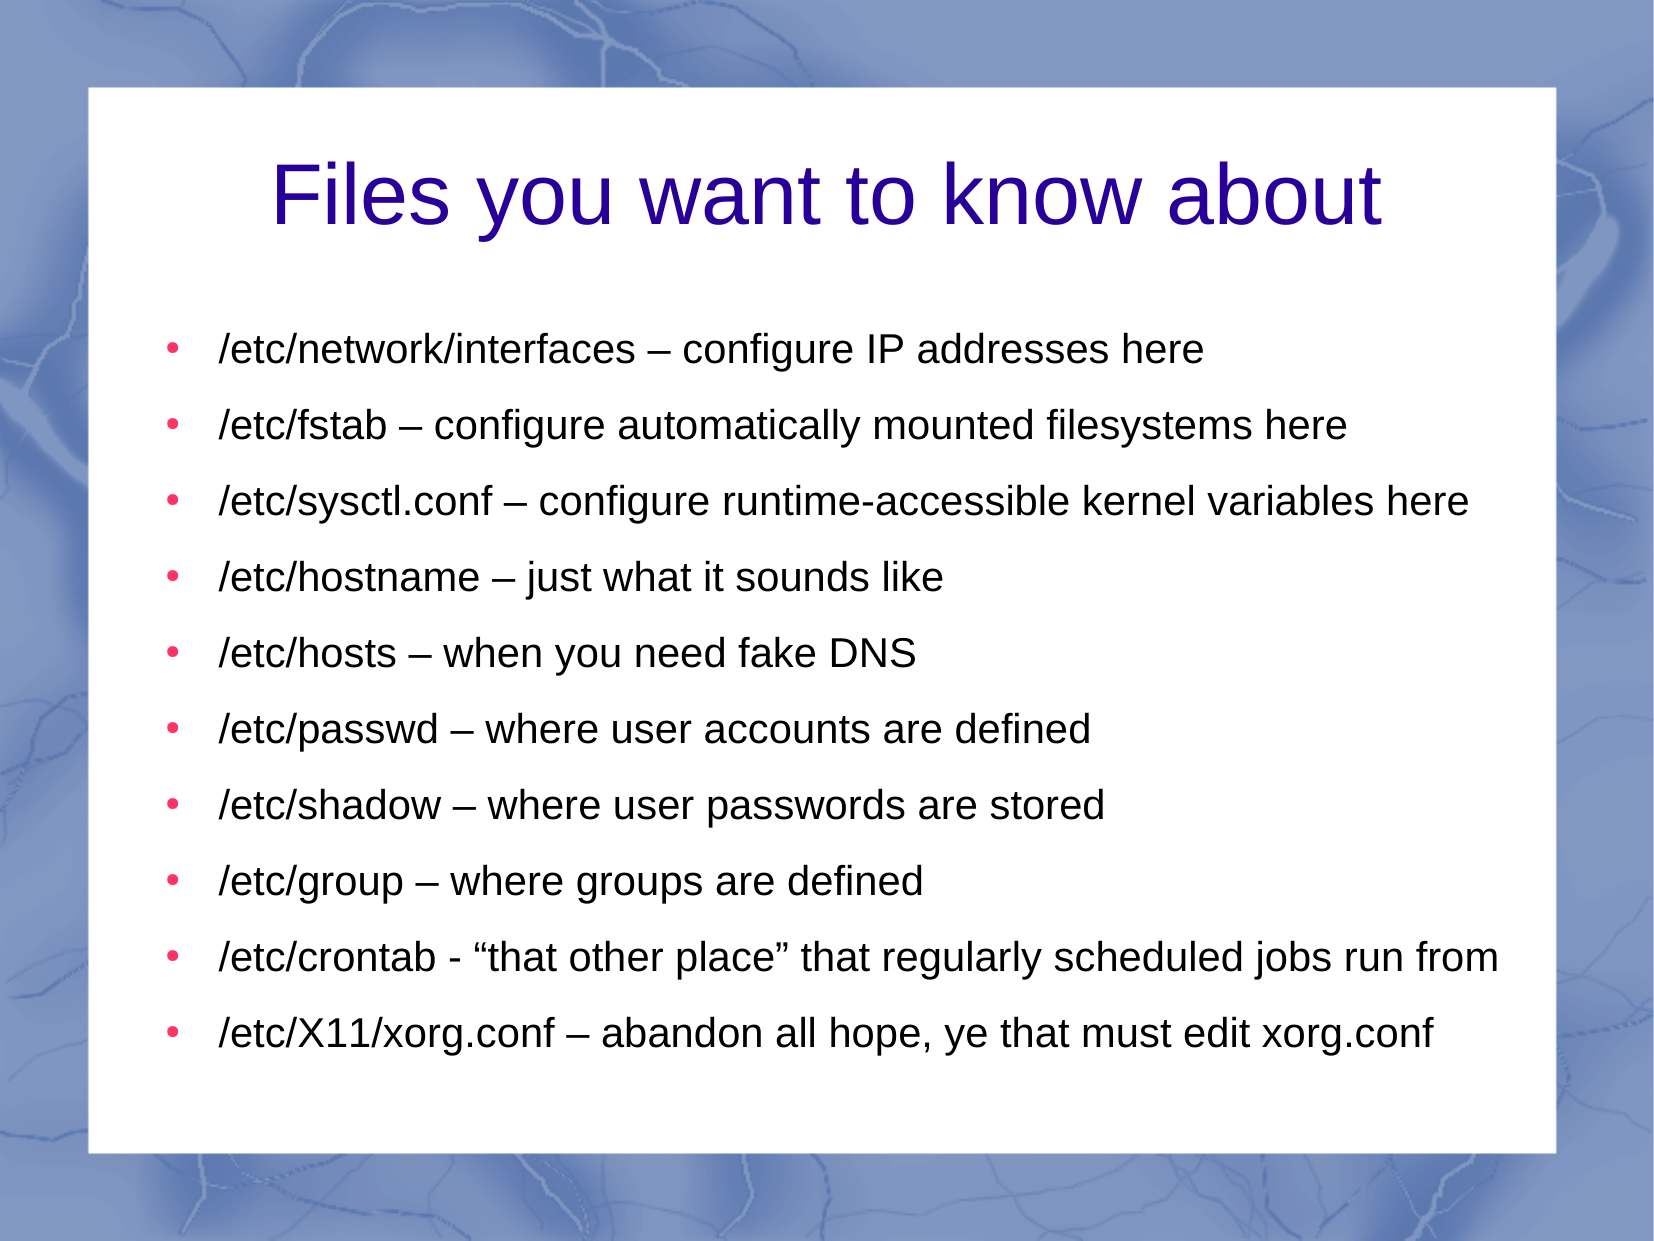

# Files you want to know about
/etc/network/interfaces – configure IP addresses here
/etc/fstab – configure automatically mounted filesystems here
/etc/sysctl.conf – configure runtime-accessible kernel variables here
/etc/hostname – just what it sounds like
/etc/hosts – when you need fake DNS
/etc/passwd – where user accounts are defined
/etc/shadow – where user passwords are stored
/etc/group – where groups are defined
/etc/crontab - “that other place” that regularly scheduled jobs run from
/etc/X11/xorg.conf – abandon all hope, ye that must edit xorg.conf